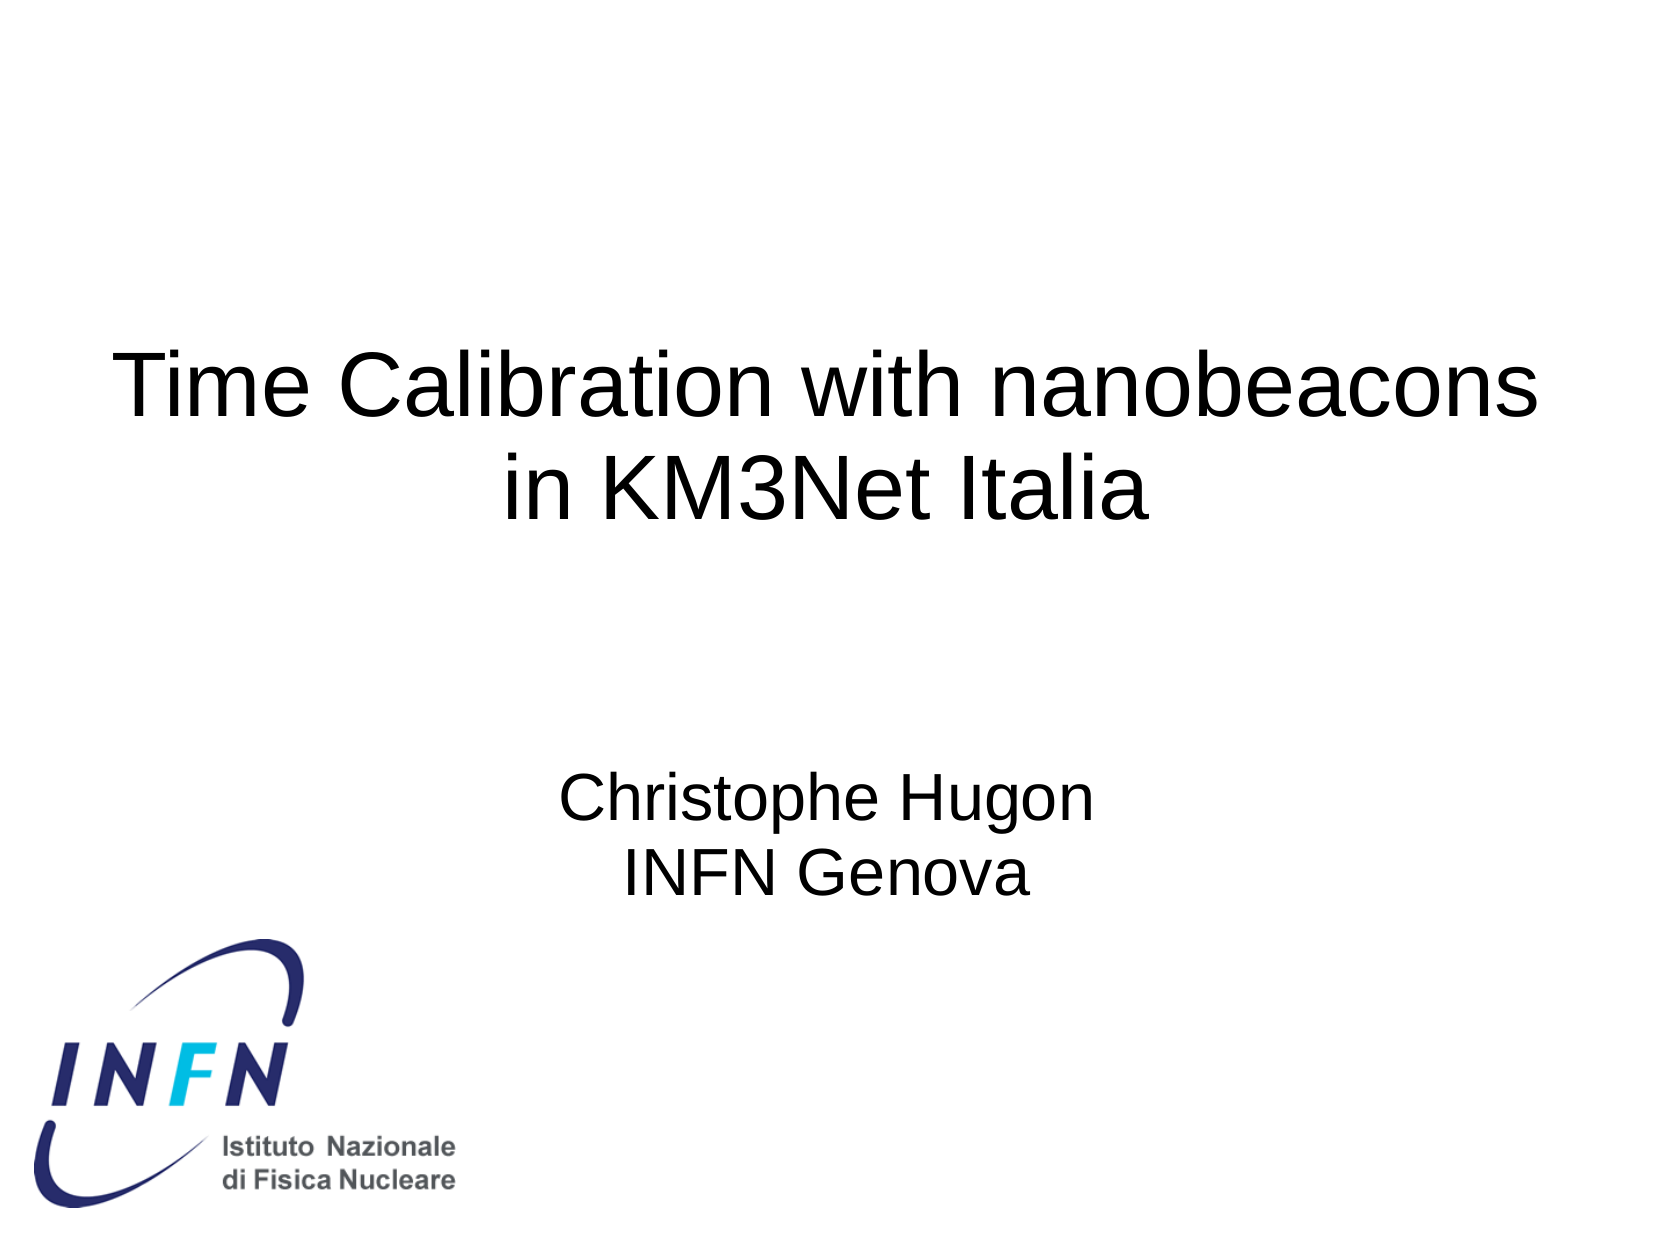

# Time Calibration with nanobeacons in KM3Net Italia
Christophe Hugon
INFN Genova